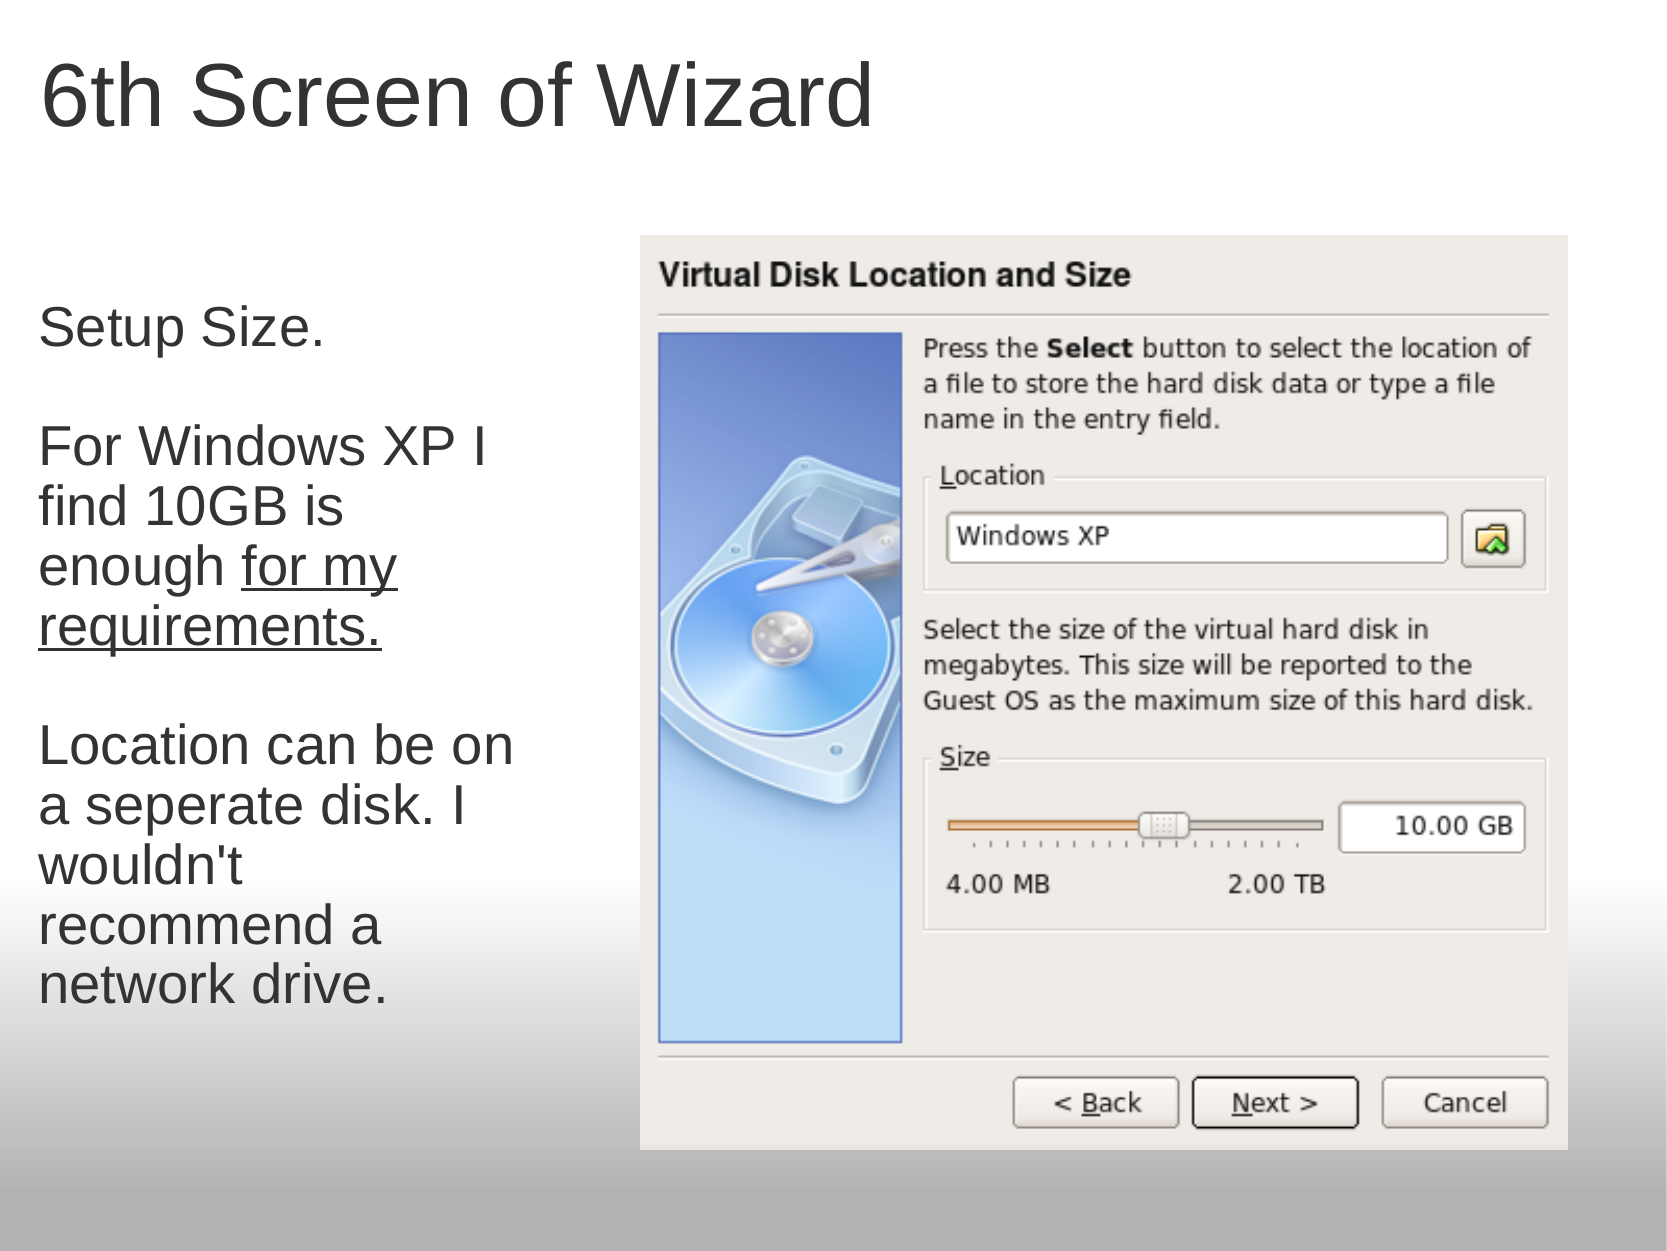

# 6th Screen of Wizard
Setup Size.
For Windows XP I find 10GB is enough for my requirements.
Location can be on a seperate disk. I wouldn't recommend a network drive.